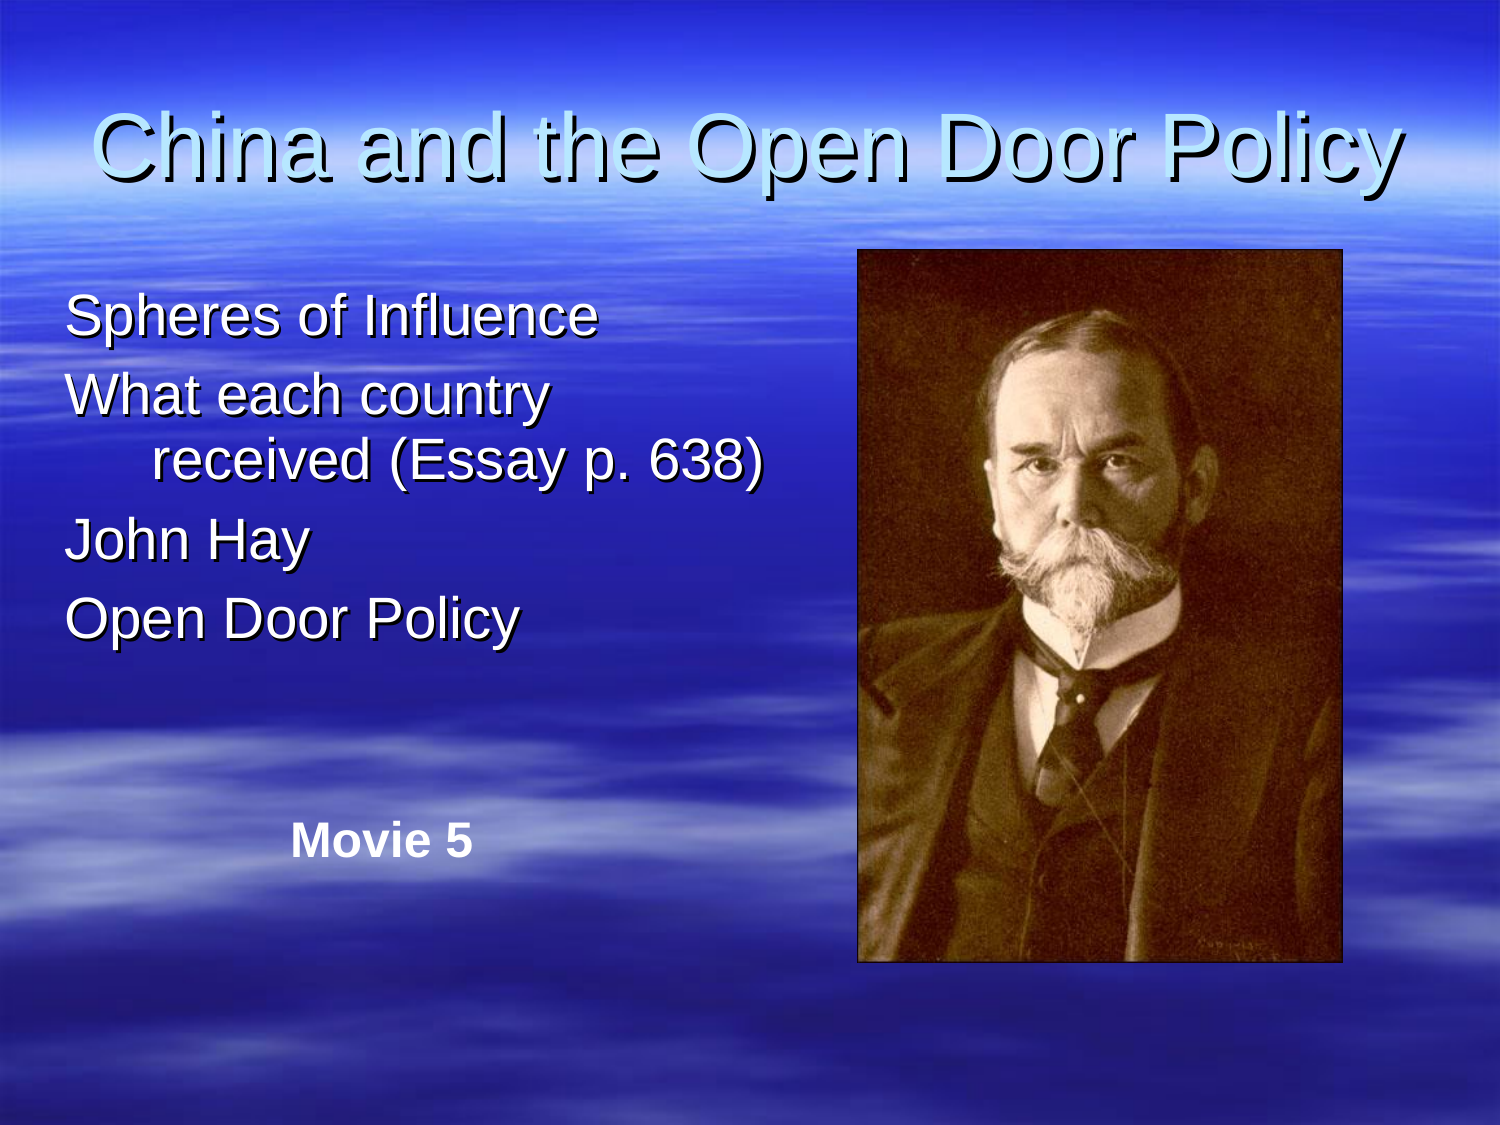

# China and the Open Door Policy
Spheres of Influence
What each country received (Essay p. 638)
John Hay
Open Door Policy
Movie 5